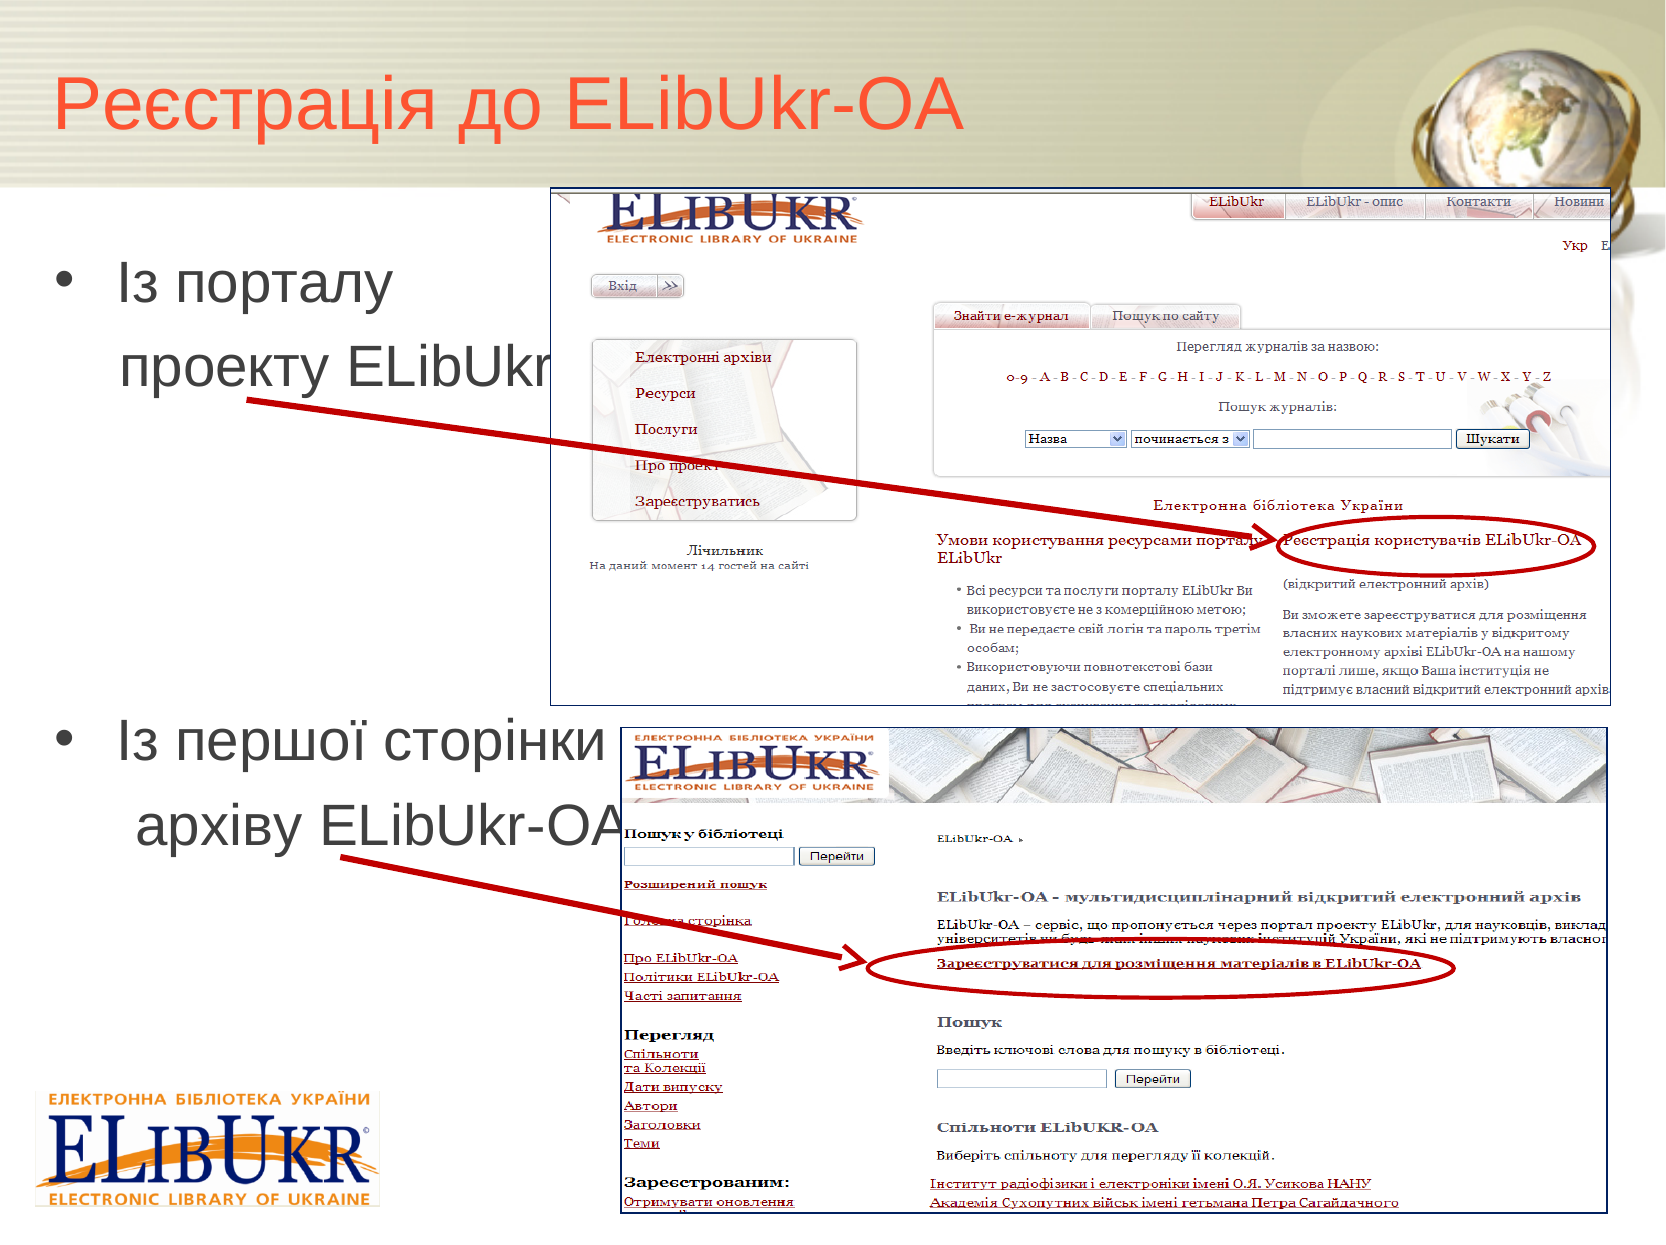

# Реєстрація до ELibUkr-OA
Із порталу
 проекту ELibUkr
Із першої сторінки
 архіву ELibUkr-OA